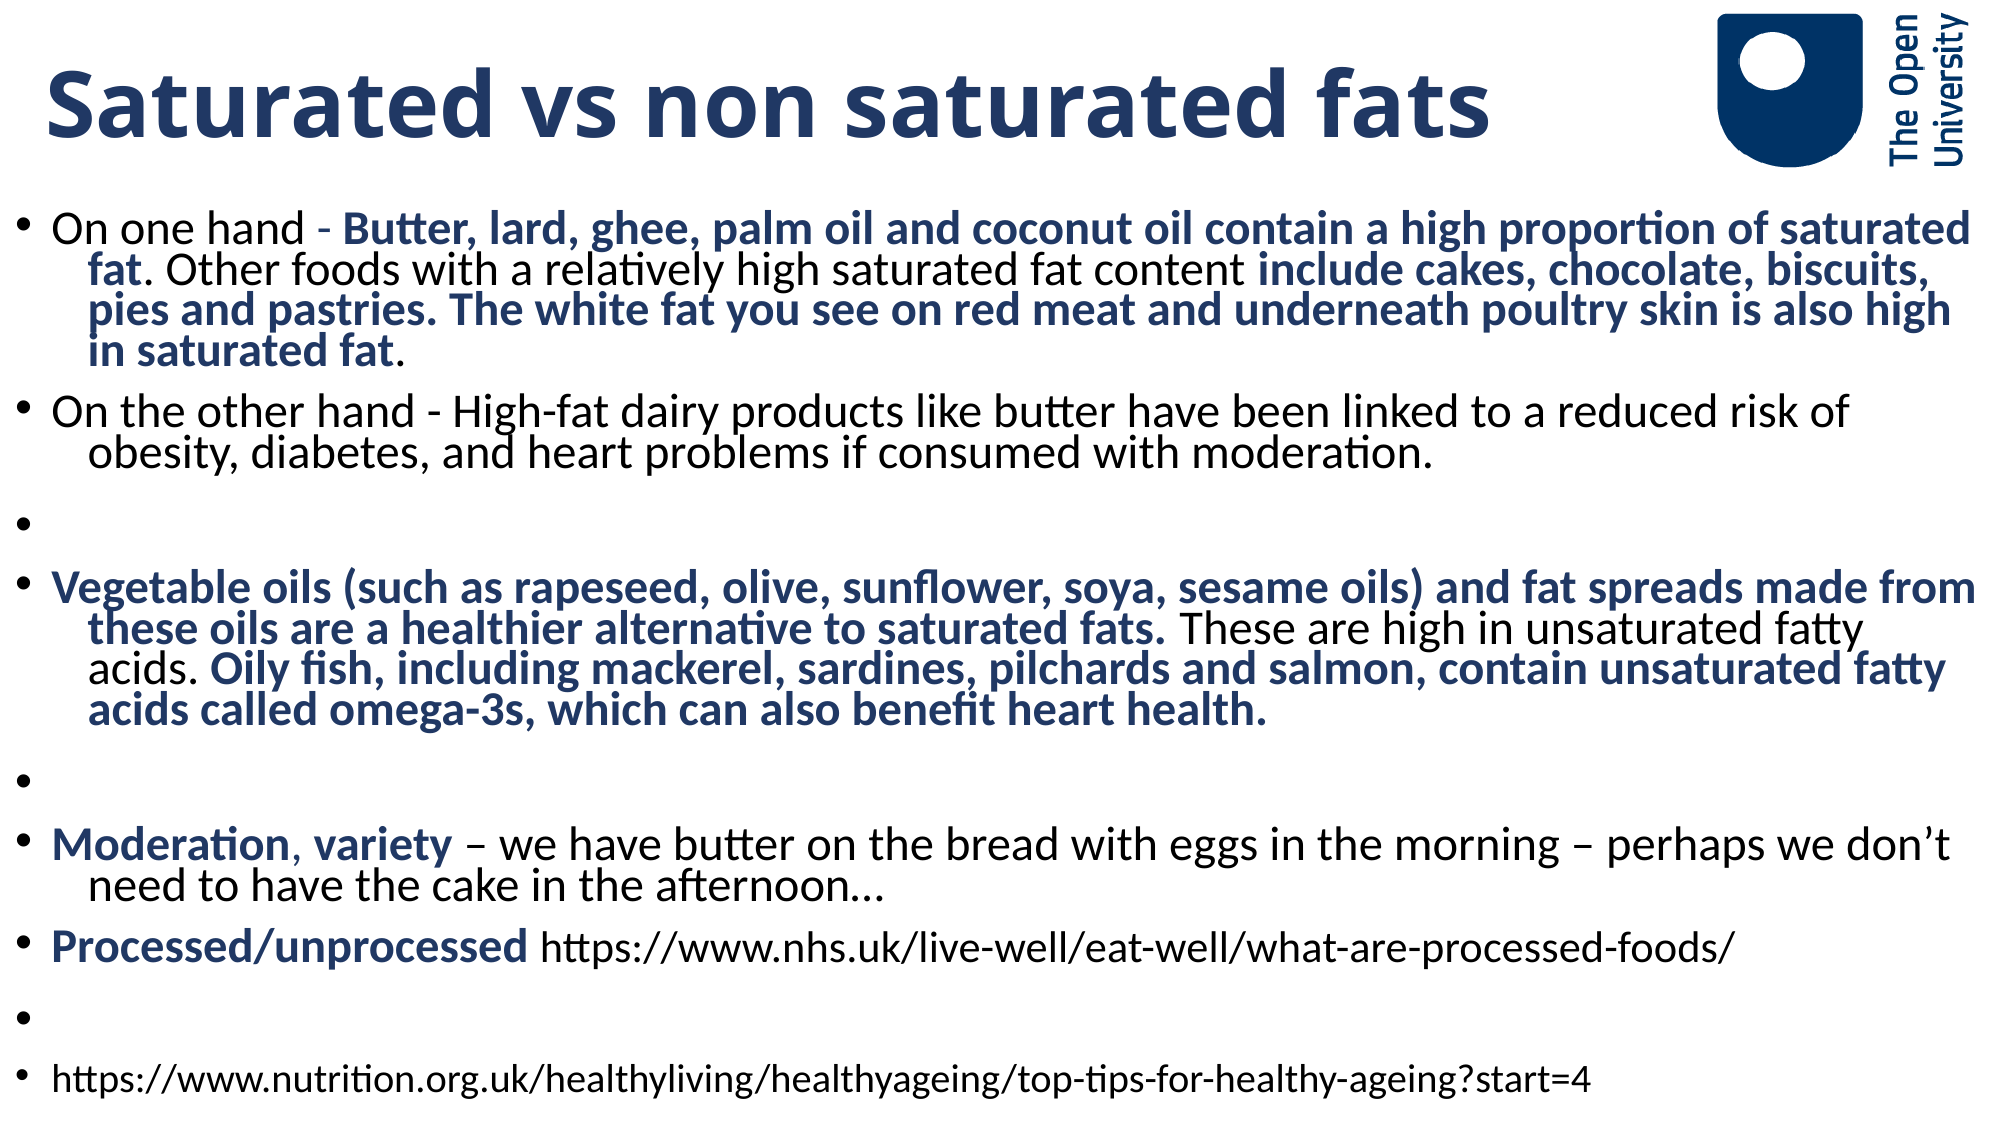

# Saturated vs non saturated fats
On one hand - Butter, lard, ghee, palm oil and coconut oil contain a high proportion of saturated fat. Other foods with a relatively high saturated fat content include cakes, chocolate, biscuits, pies and pastries. The white fat you see on red meat and underneath poultry skin is also high in saturated fat.
On the other hand - High-fat dairy products like butter have been linked to a reduced risk of obesity, diabetes, and heart problems if consumed with moderation.
Vegetable oils (such as rapeseed, olive, sunflower, soya, sesame oils) and fat spreads made from these oils are a healthier alternative to saturated fats. These are high in unsaturated fatty acids. Oily fish, including mackerel, sardines, pilchards and salmon, contain unsaturated fatty acids called omega-3s, which can also benefit heart health.
Moderation, variety – we have butter on the bread with eggs in the morning – perhaps we don’t need to have the cake in the afternoon…
Processed/unprocessed https://www.nhs.uk/live-well/eat-well/what-are-processed-foods/
https://www.nutrition.org.uk/healthyliving/healthyageing/top-tips-for-healthy-ageing?start=4